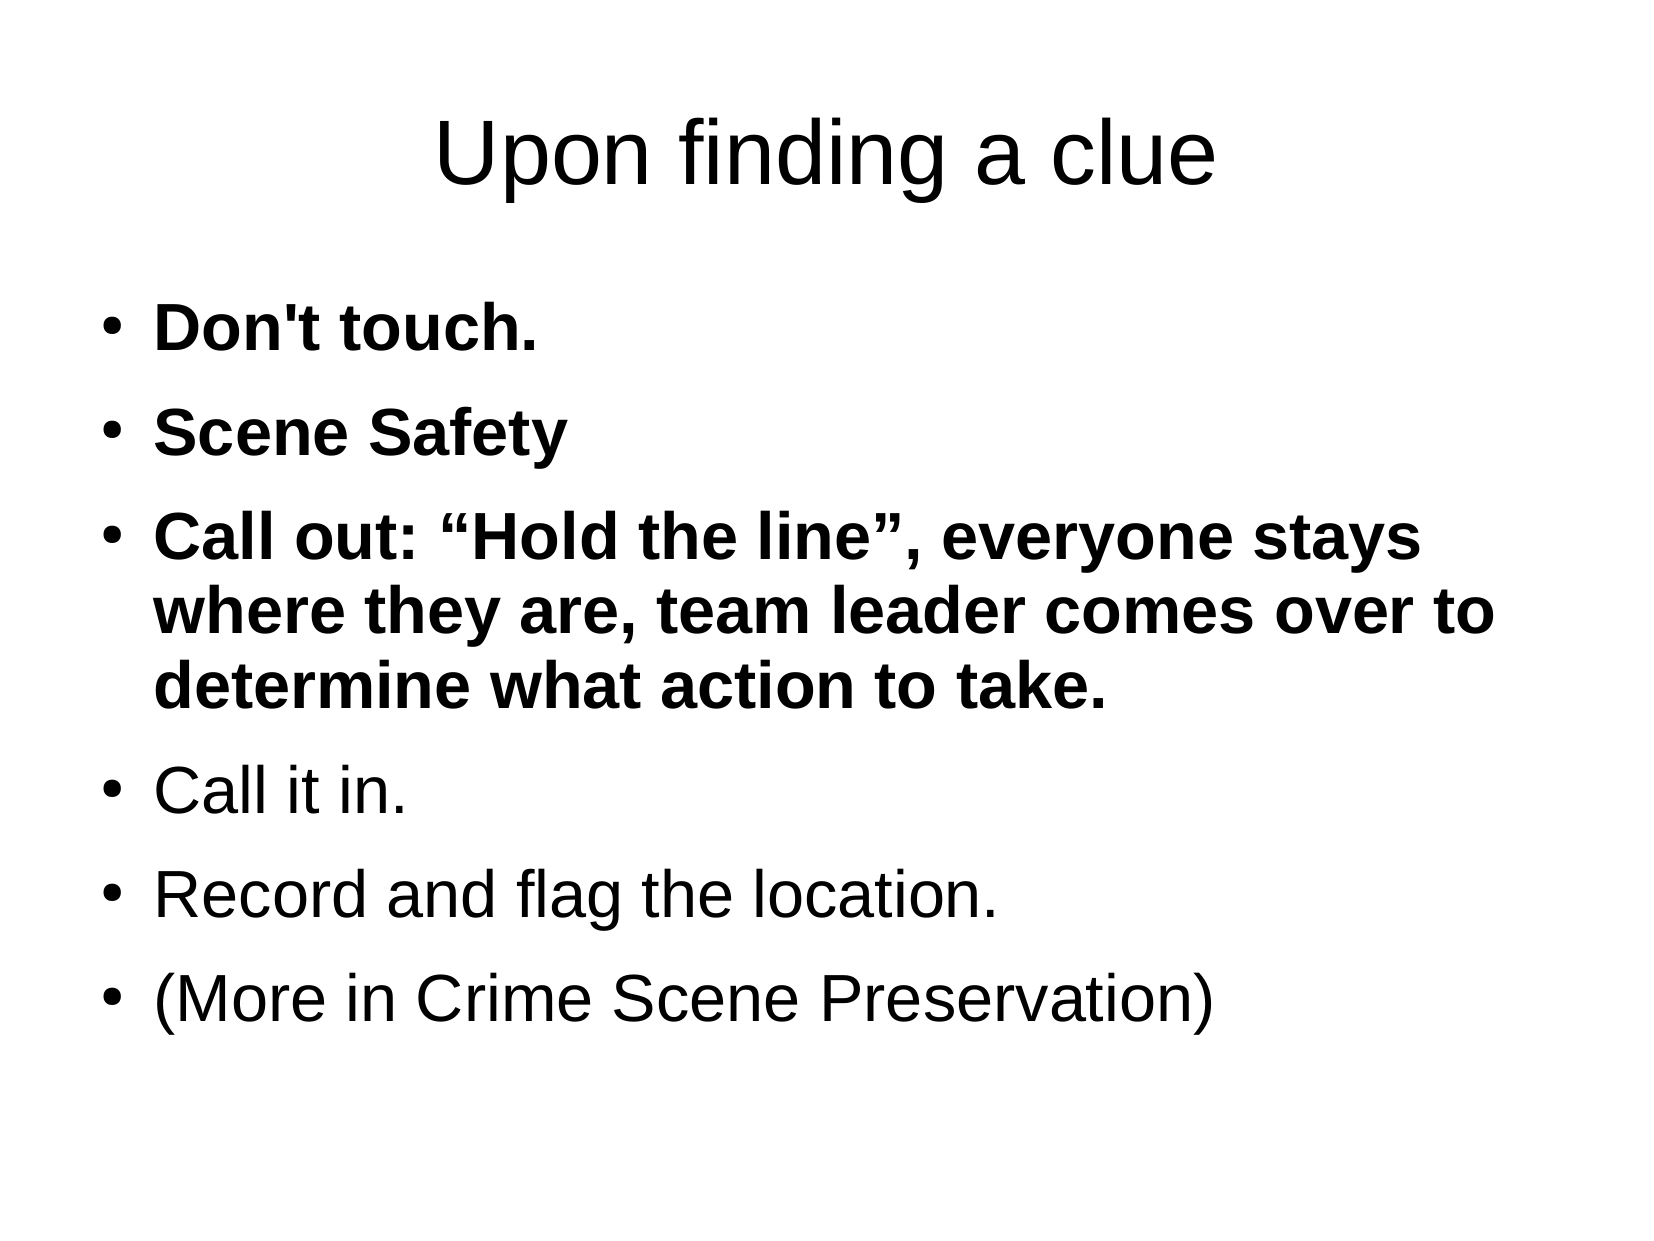

# Upon finding a clue
Don't touch.
Scene Safety
Call out: “Hold the line”, everyone stays where they are, team leader comes over to determine what action to take.
Call it in.
Record and flag the location.
(More in Crime Scene Preservation)